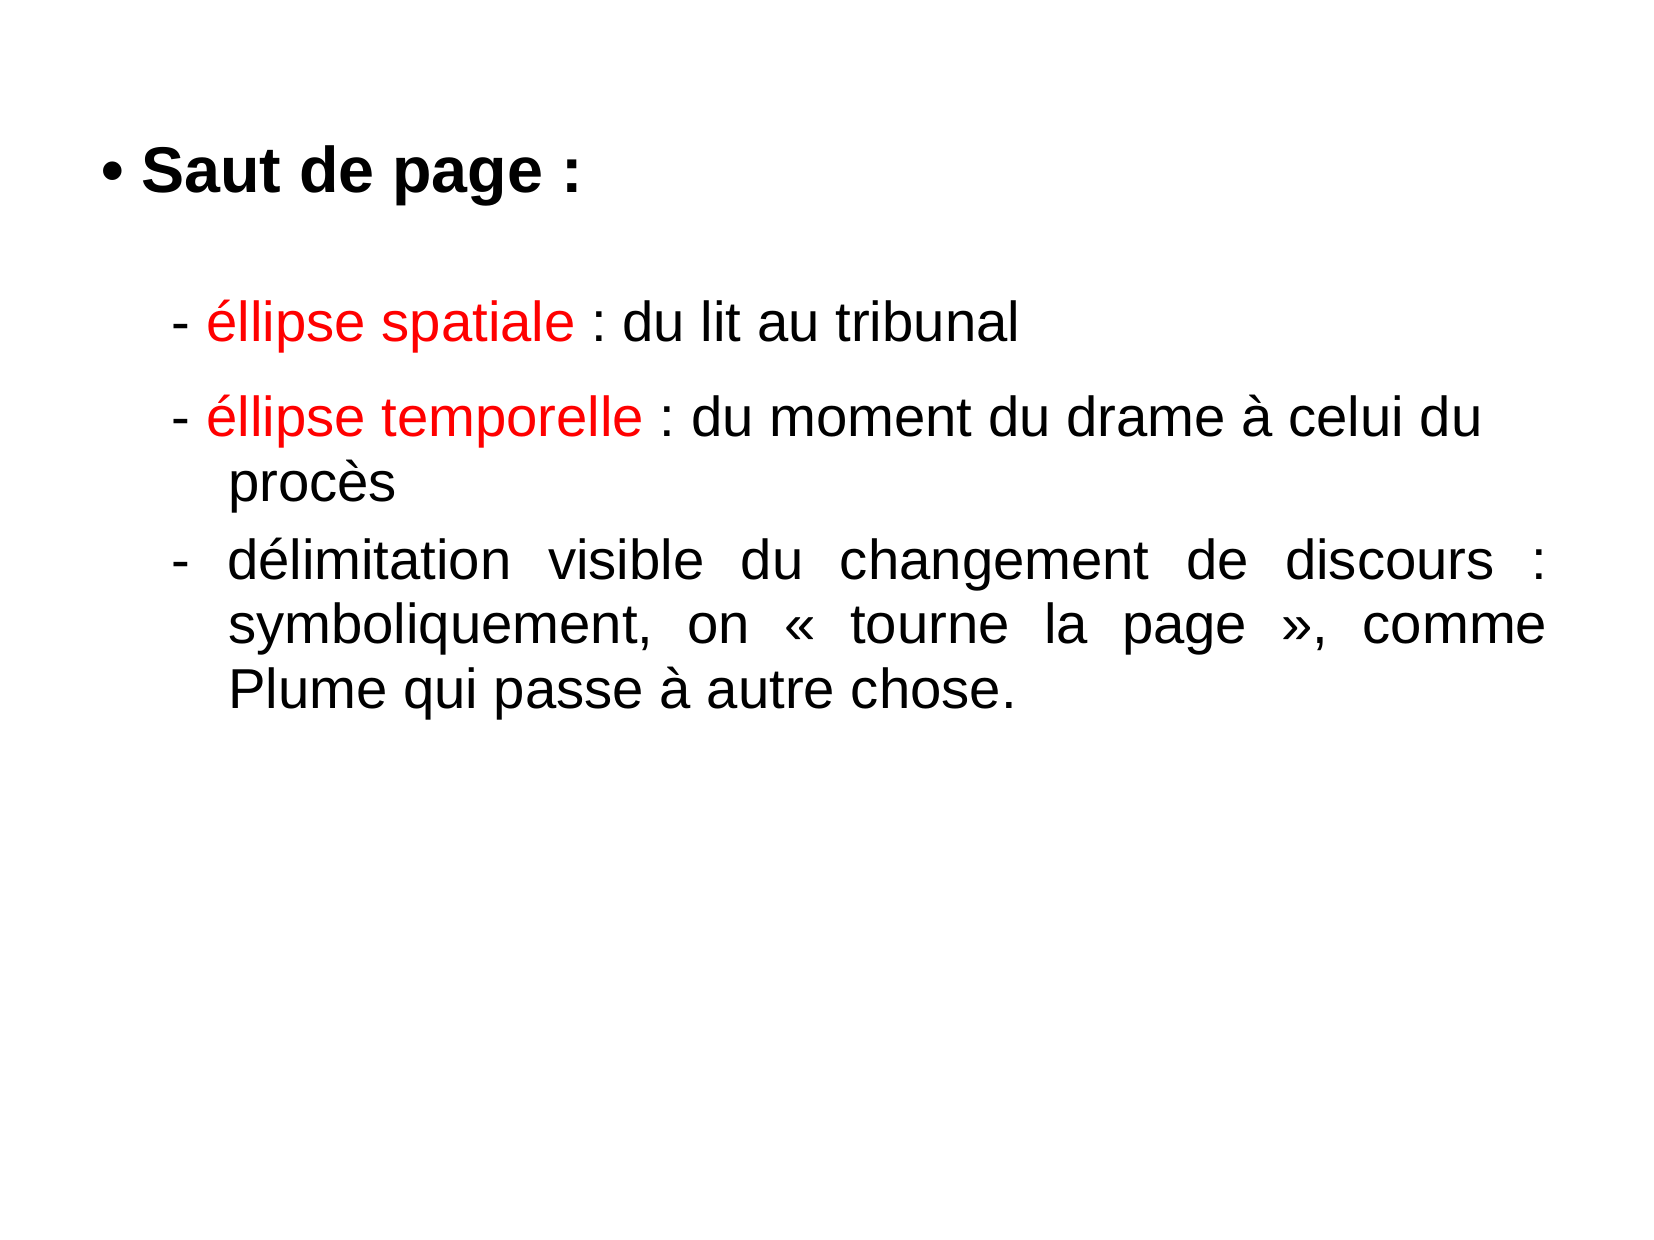

• Saut de page :
- éllipse spatiale : du lit au tribunal
- éllipse temporelle : du moment du drame à celui du procès
- délimitation visible du changement de discours : symboliquement, on « tourne la page », comme Plume qui passe à autre chose.